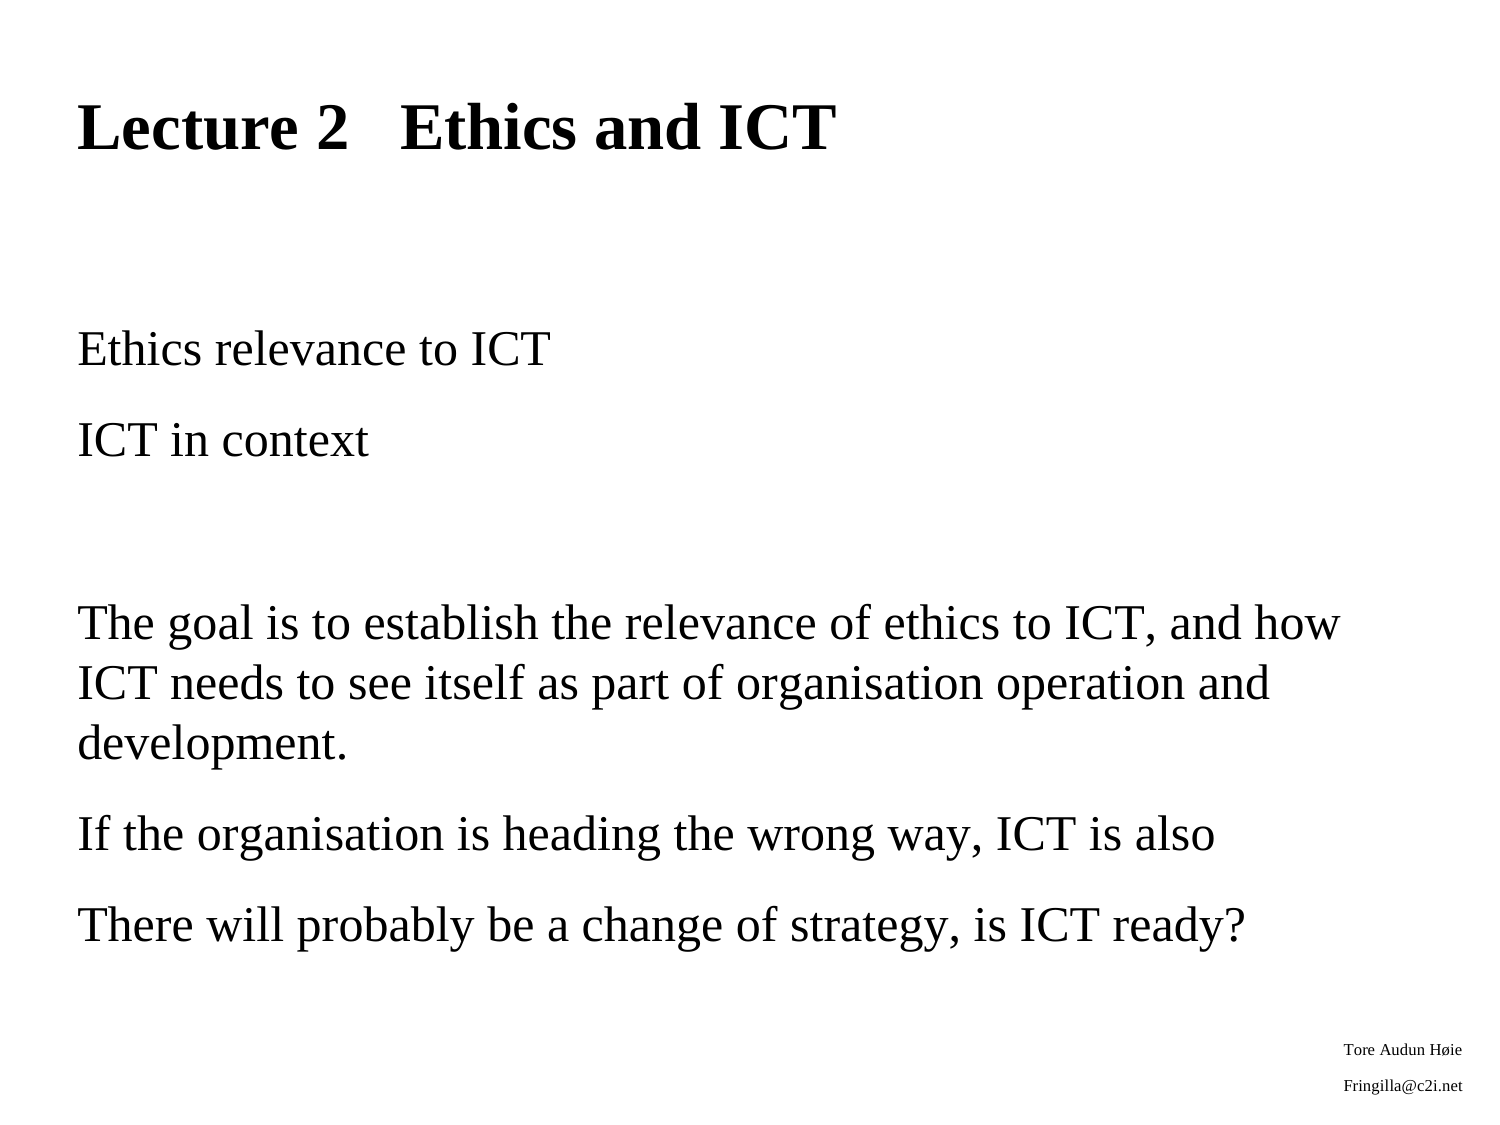

Lecture 2 Ethics and ICT
Ethics relevance to ICT
ICT in context
The goal is to establish the relevance of ethics to ICT, and how ICT needs to see itself as part of organisation operation and development.
If the organisation is heading the wrong way, ICT is also
There will probably be a change of strategy, is ICT ready?
Tore Audun Høie
Fringilla@c2i.net